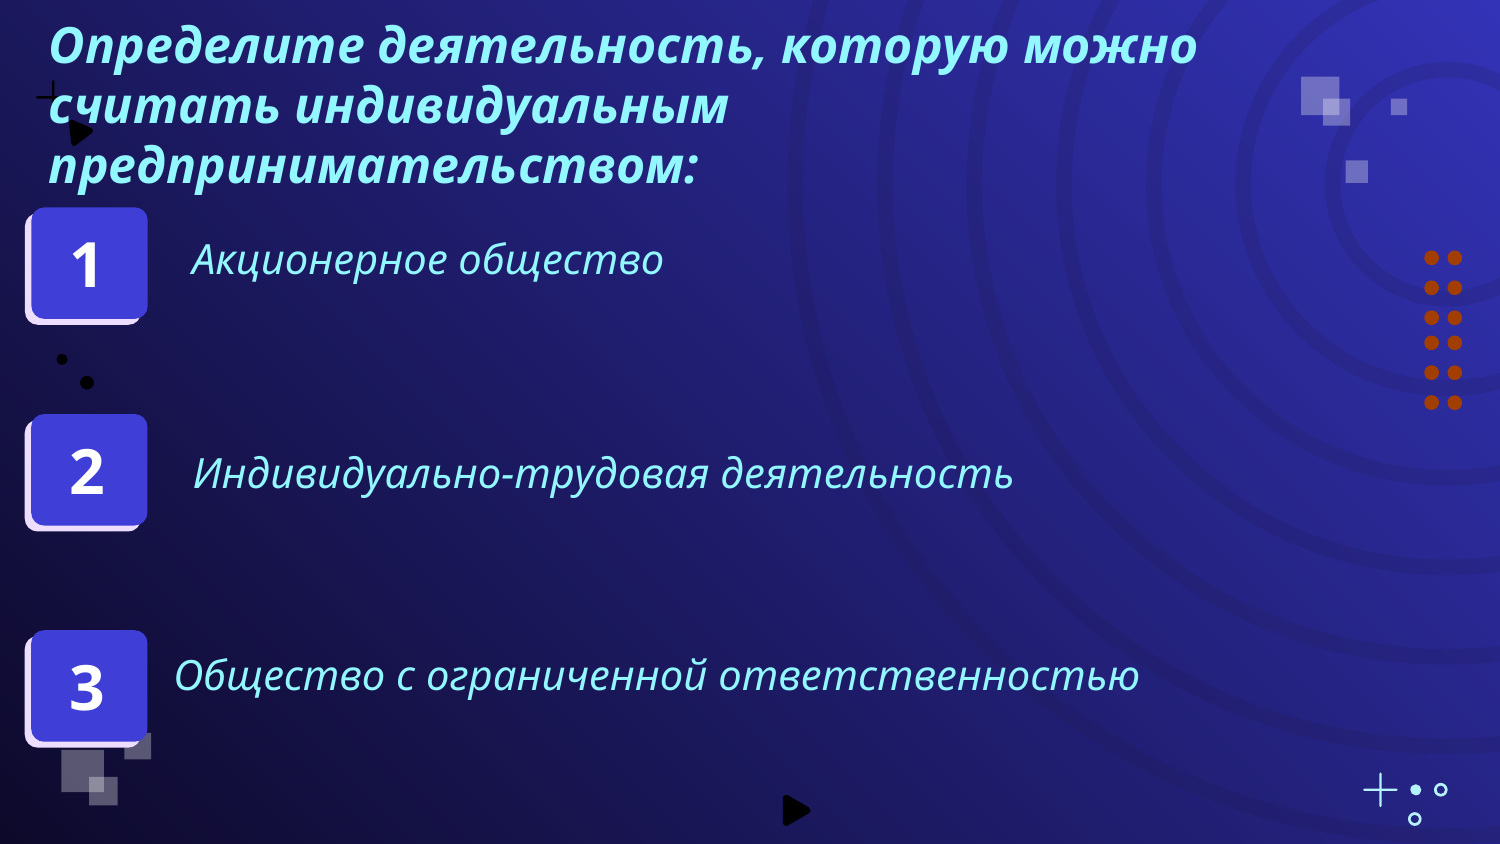

Определите деятельность, которую можно считать индивидуальным предпринимательством:
# Акционерное общество
1
Индивидуально-трудовая деятельность
2
 Общество с ограниченной ответственностью
3